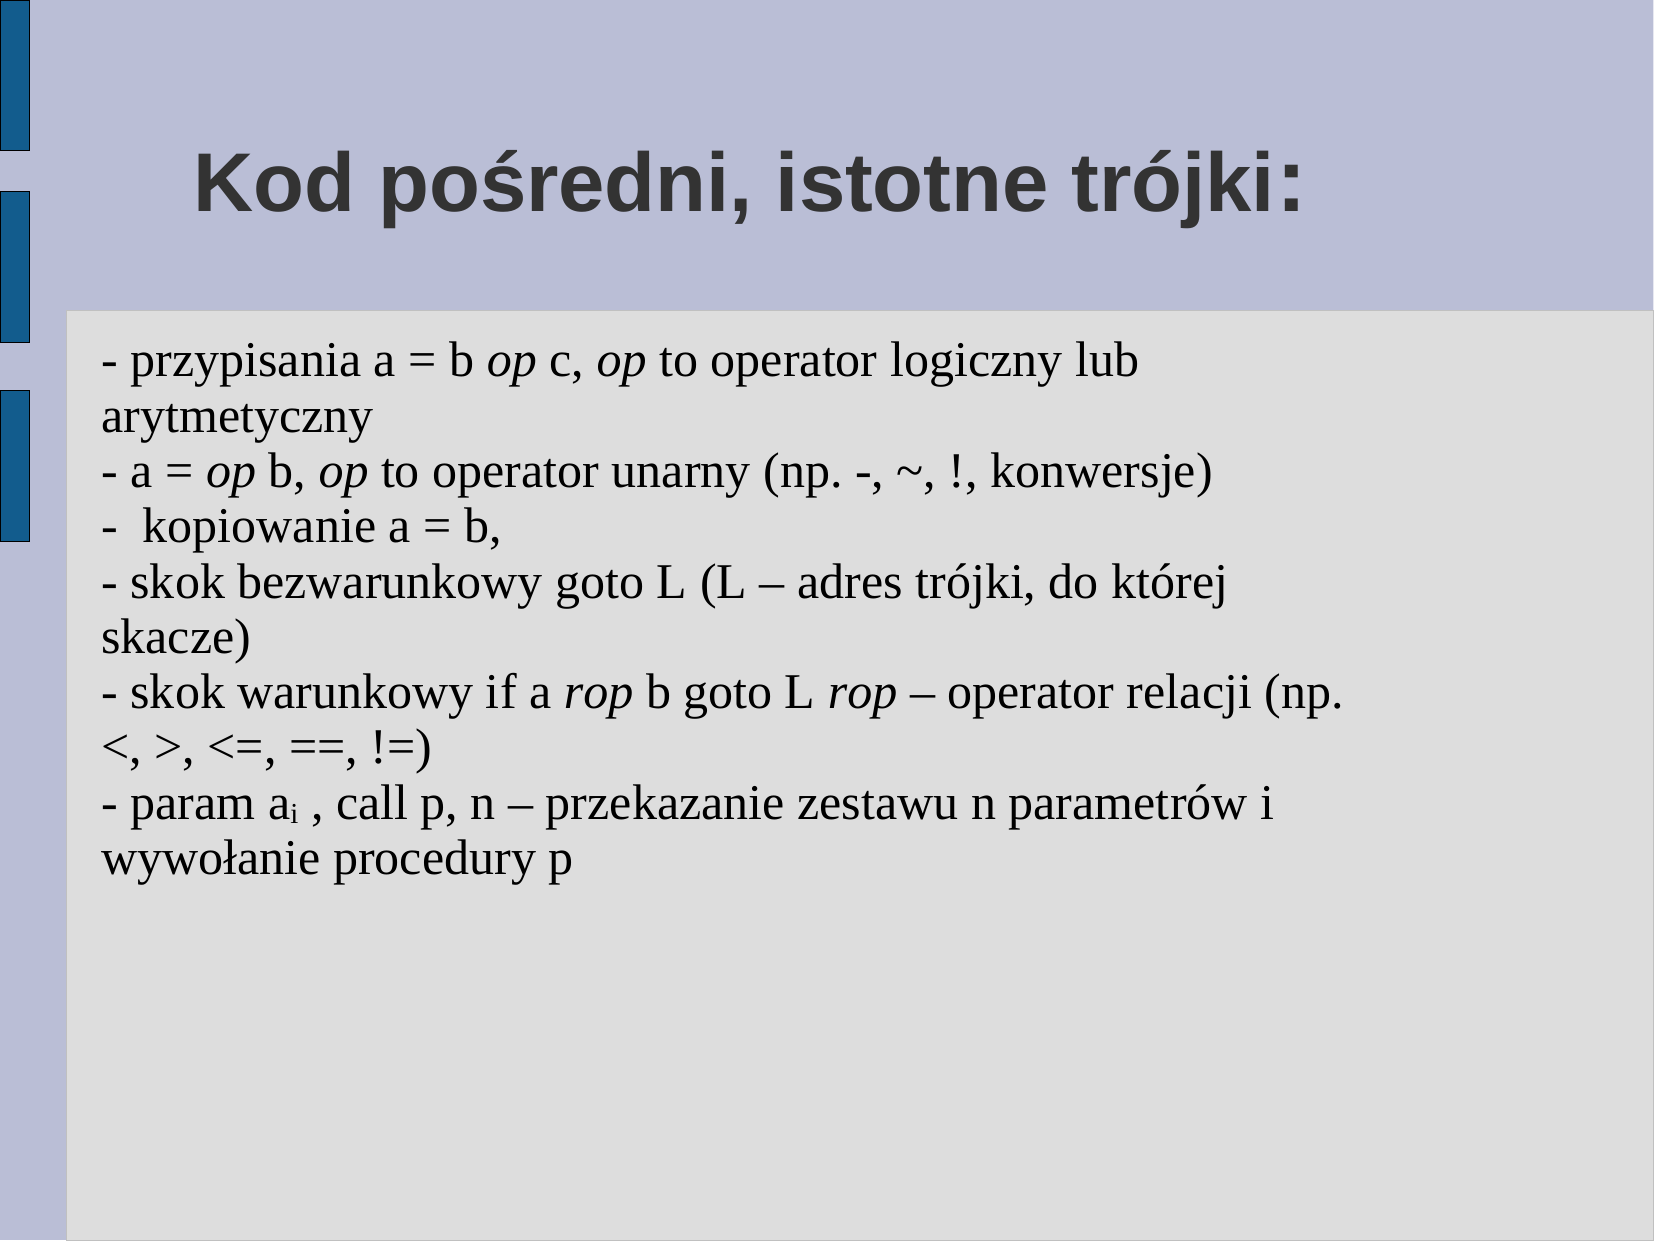

# Kod pośredni, istotne trójki:
- przypisania a = b op c, op to operator logiczny lub arytmetyczny
- a = op b, op to operator unarny (np. -, ~, !, konwersje)
- kopiowanie a = b,
- skok bezwarunkowy goto L (L – adres trójki, do której skacze)
- skok warunkowy if a rop b goto L rop – operator relacji (np. <, >, <=, ==, !=)
- param ai , call p, n – przekazanie zestawu n parametrów i wywołanie procedury p